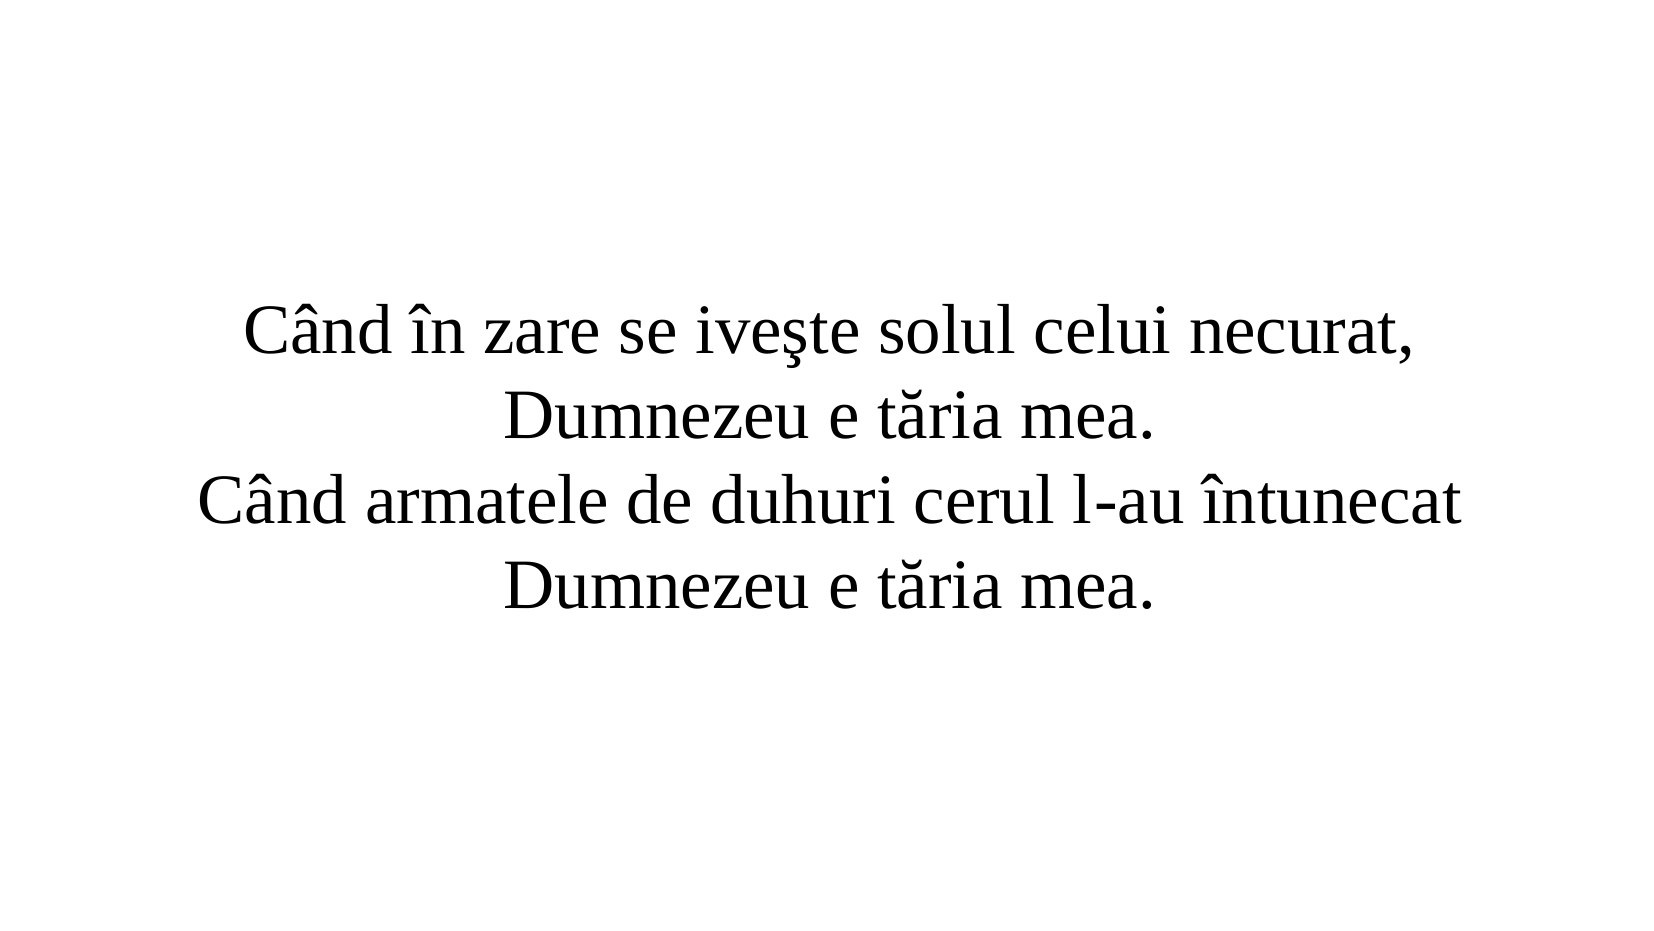

# Când în zare se iveşte solul celui necurat,
Dumnezeu e tăria mea.
Când armatele de duhuri cerul l-au întunecat
Dumnezeu e tăria mea.